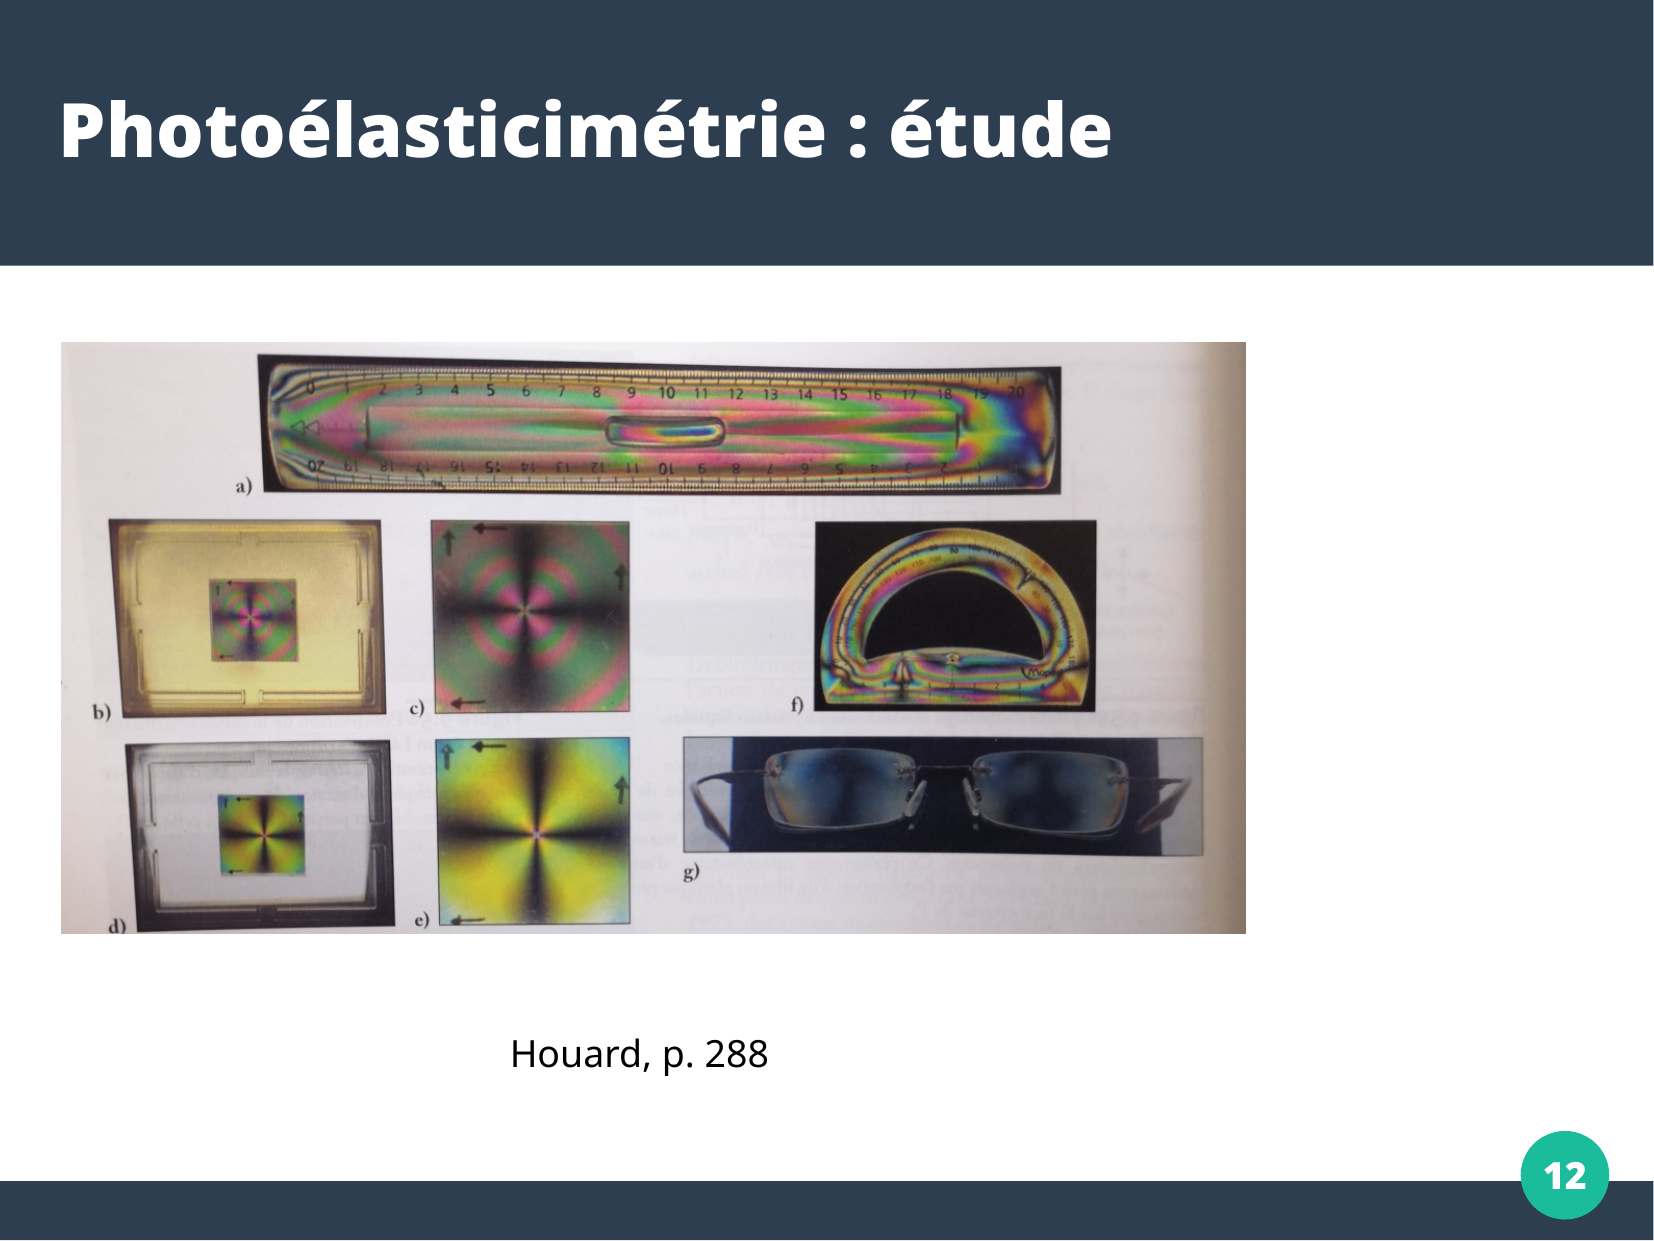

# Photoélasticimétrie : étude
Houard, p. 288
12